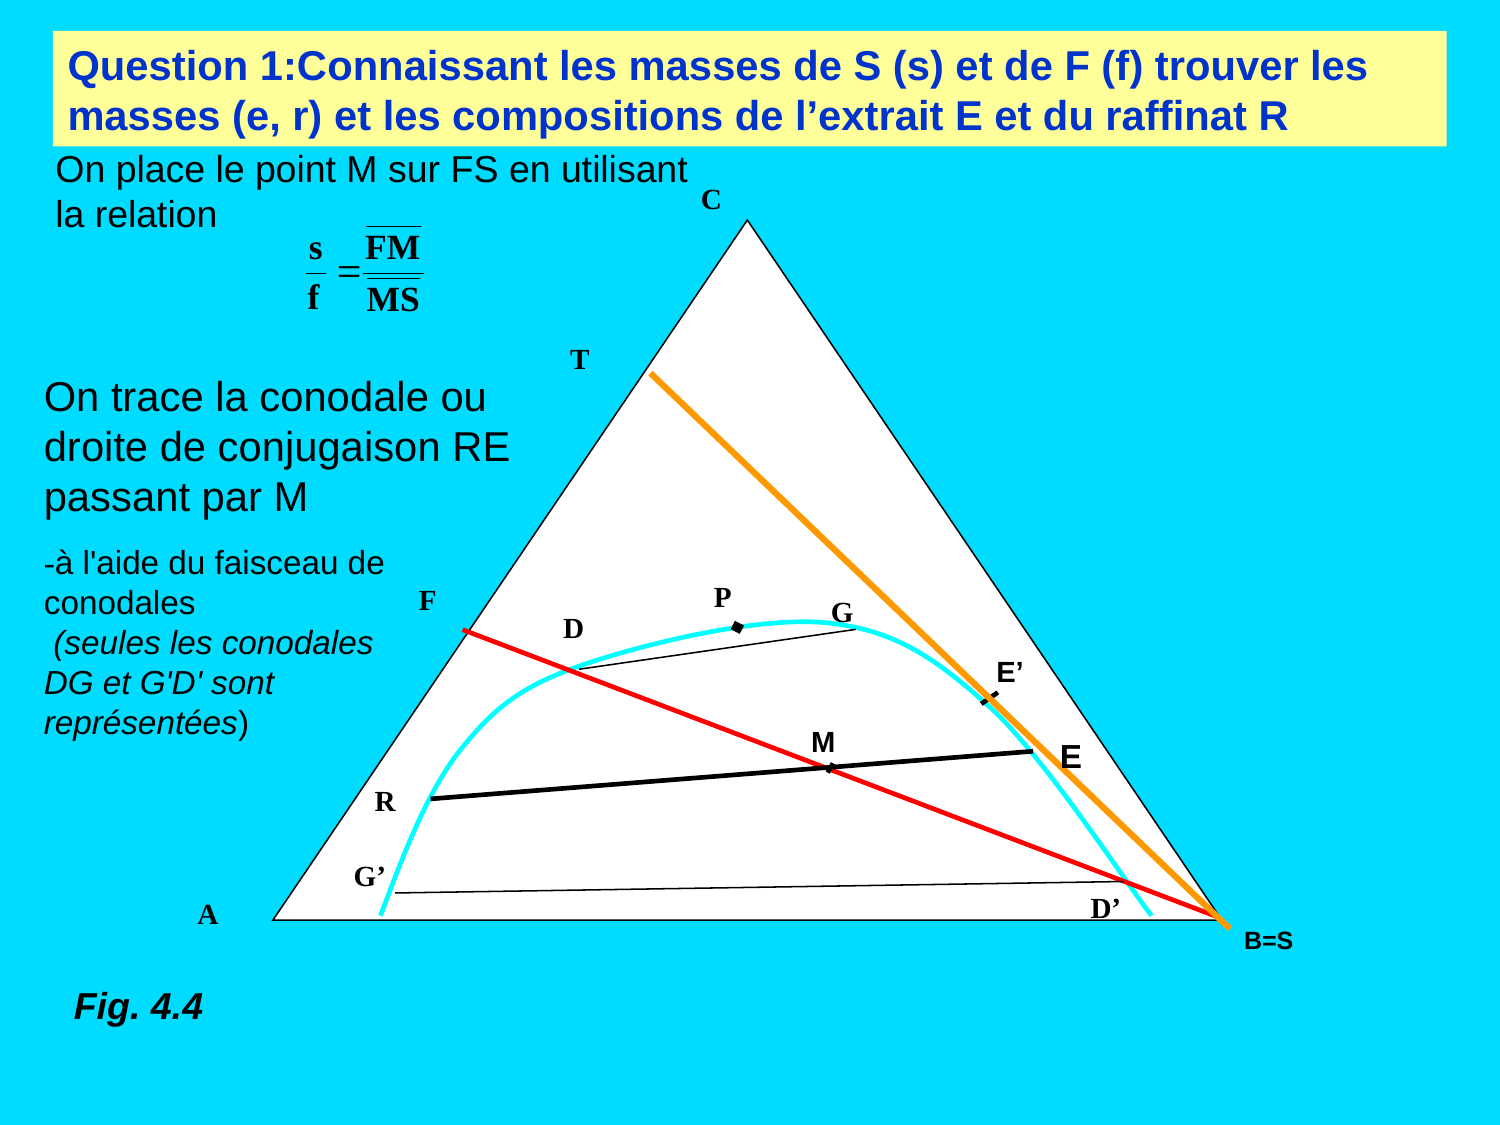

Question 1:Connaissant les masses de S (s) et de F (f) trouver les masses (e, r) et les compositions de l’extrait E et du raffinat R
On place le point M sur FS en utilisant la relation
C
T
P
F
G
D
E’
G’
D’
A
On trace la conodale ou droite de conjugaison RE passant par M
-à l'aide du faisceau de conodales
 (seules les conodales DG et G'D' sont représentées)
M
E
R
B=S
Fig. 4.4